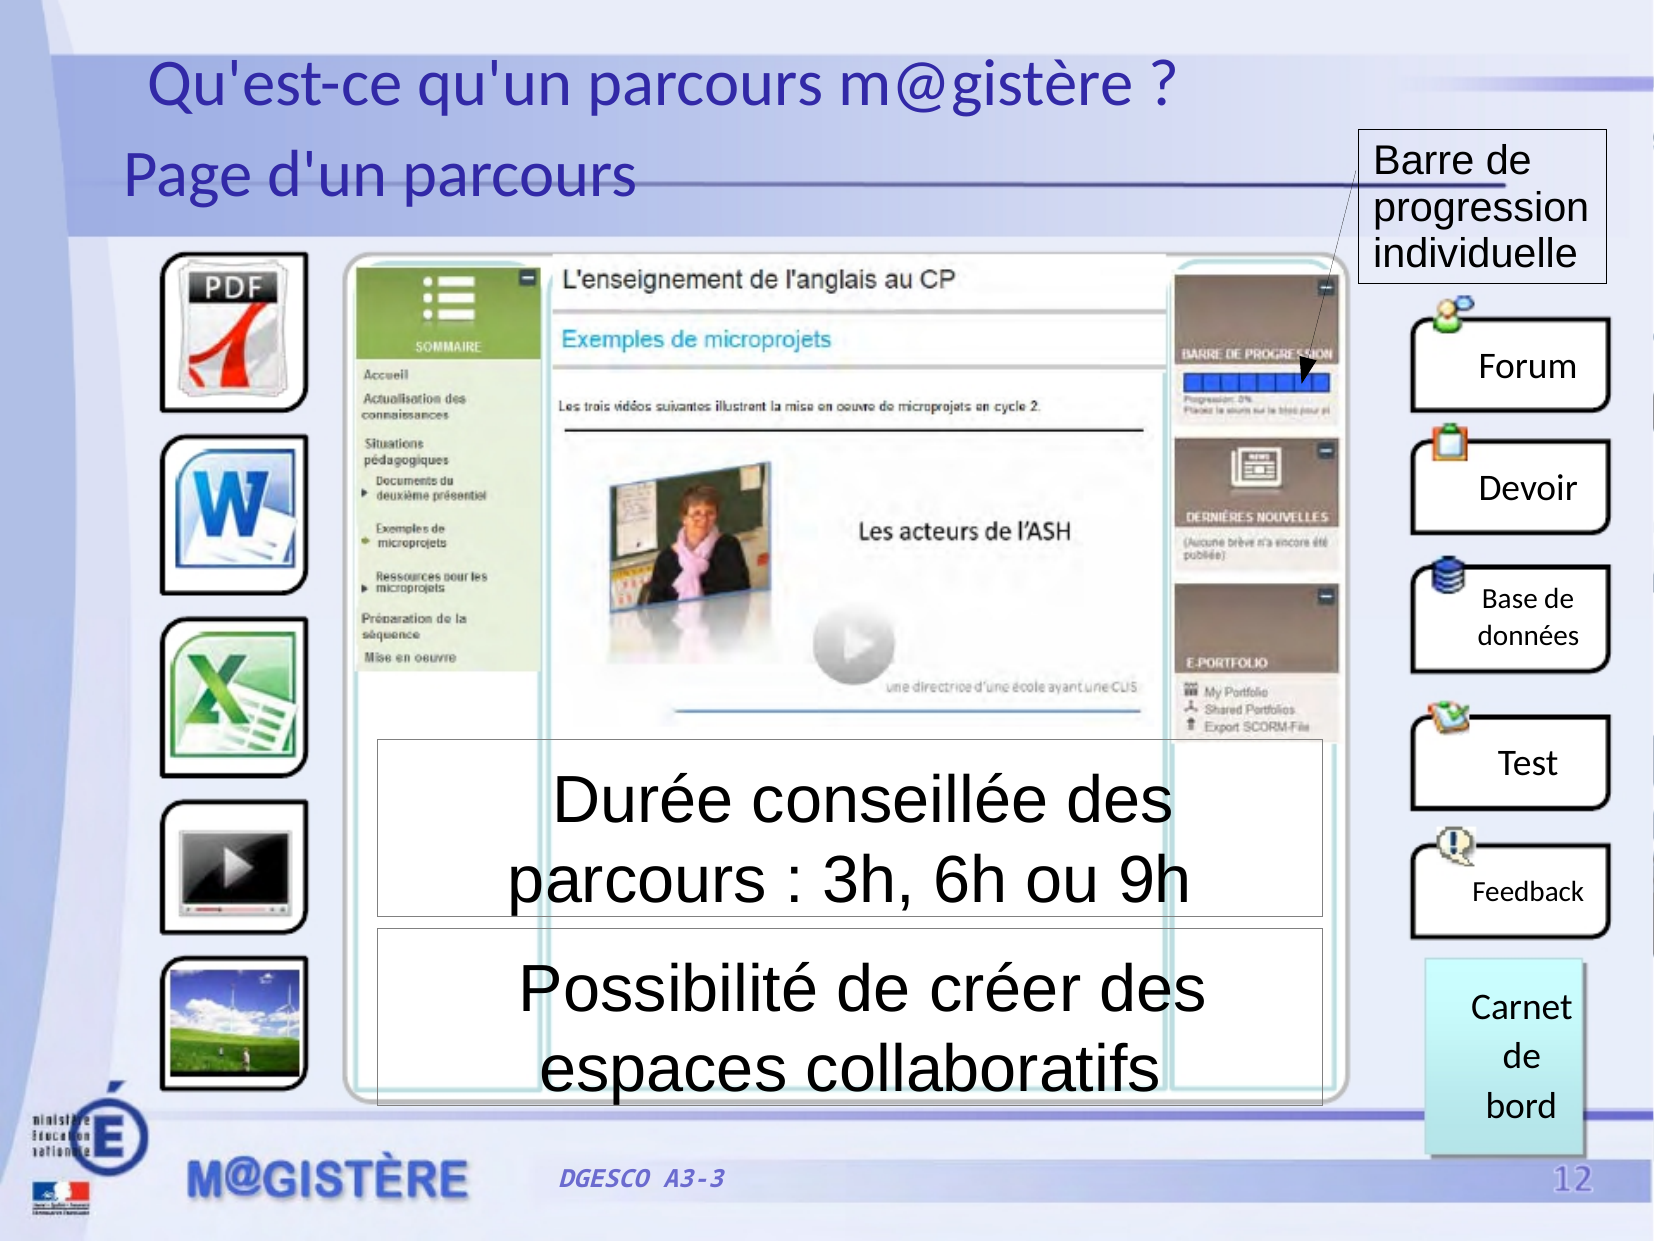

Qu'est-ce qu'un parcours m@gistère ?
Barre de progression individuelle
Page d'un parcours
Forum
Devoir
	Base de
données
# Durée conseillée des parcours : 3h, 6h ou 9h
Test
Feedback
 Possibilité de créer des espaces collaboratifs
Carnet
de
bord
DGESCO A3‐3